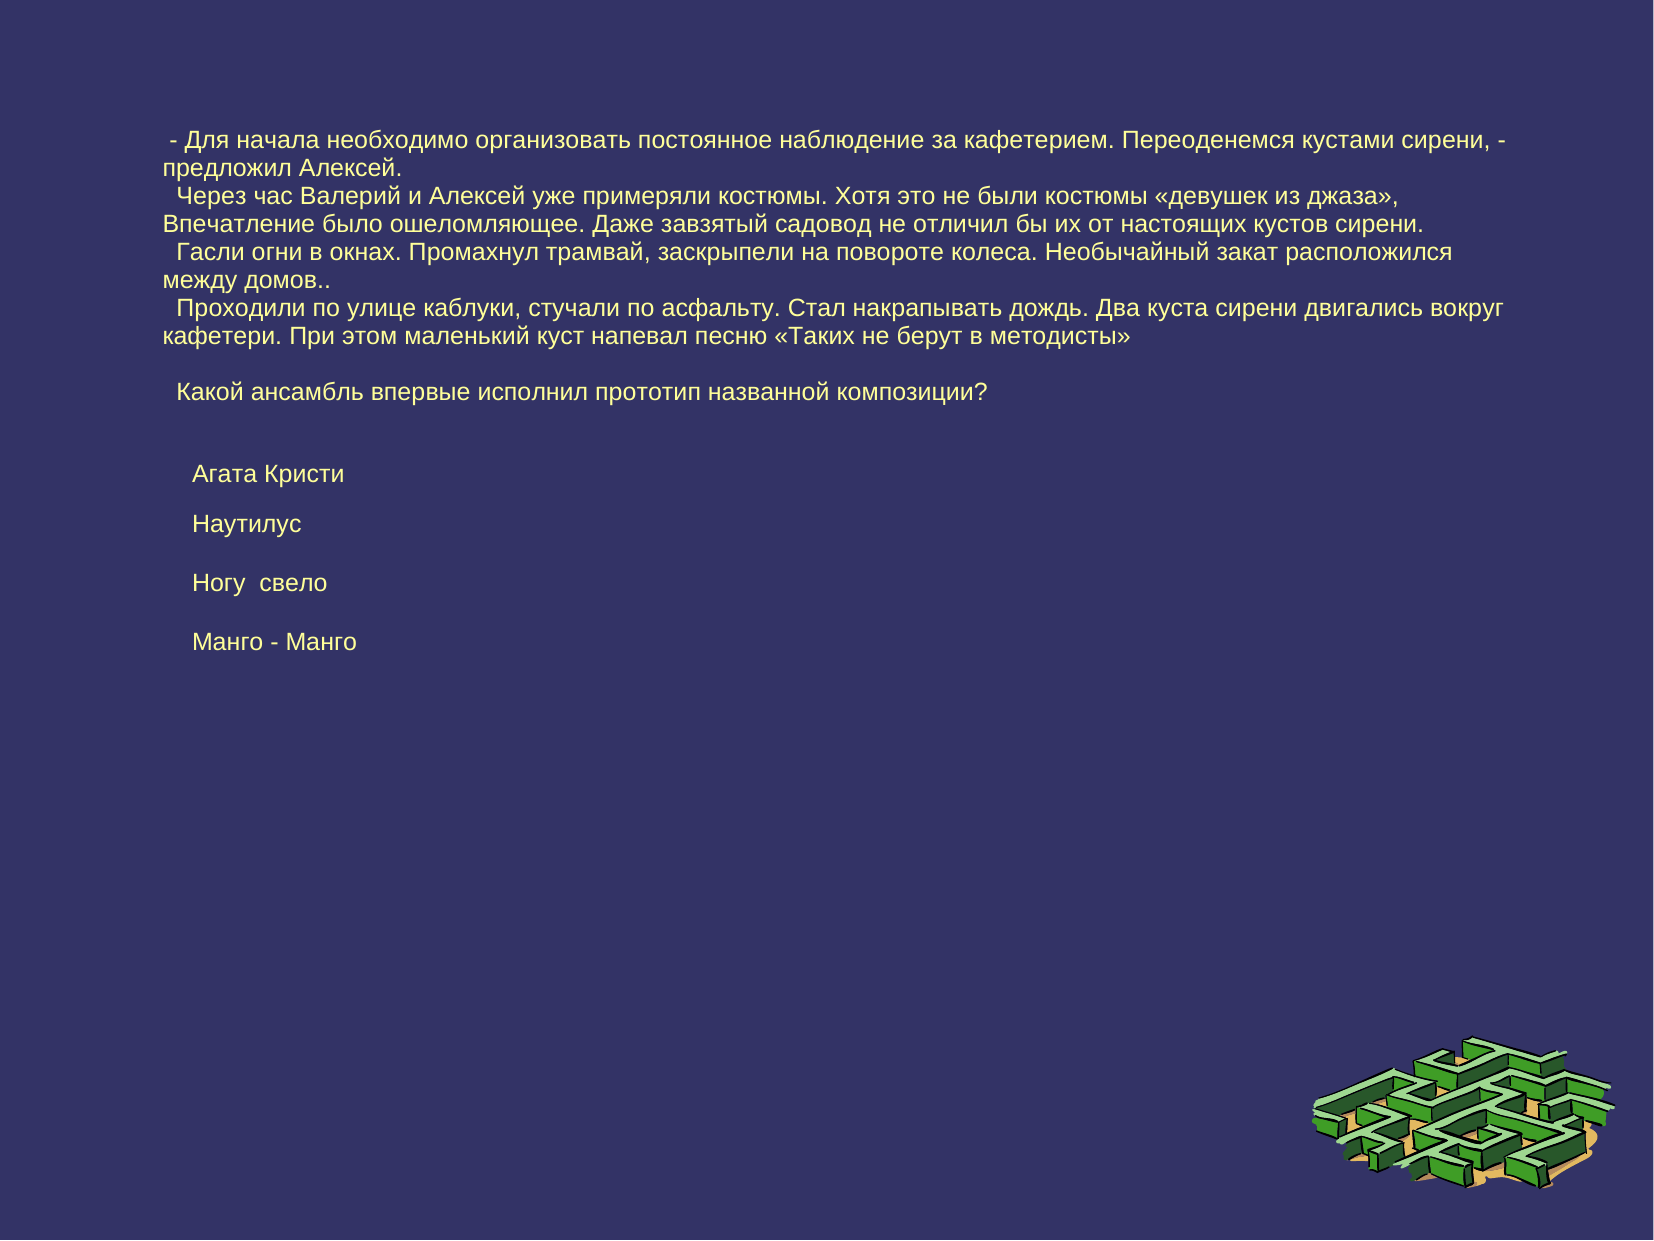

- Для начала необходимо организовать постоянное наблюдение за кафетерием. Переоденемся кустами сирени, -
предложил Алексей.
 Через час Валерий и Алексей уже примеряли костюмы. Хотя это не были костюмы «девушек из джаза», Впечатление было ошеломляющее. Даже завзятый садовод не отличил бы их от настоящих кустов сирени.
 Гасли огни в окнах. Промахнул трамвай, заскрыпели на повороте колеса. Необычайный закат расположился между домов..
 Проходили по улице каблуки, стучали по асфальту. Стал накрапывать дождь. Два куста сирени двигались вокруг кафетери. При этом маленький куст напевал песню «Таких не берут в методисты»
 Какой ансамбль впервые исполнил прототип названной композиции?
Агата Кристи
Наутилус
Ногу свело
Манго - Манго